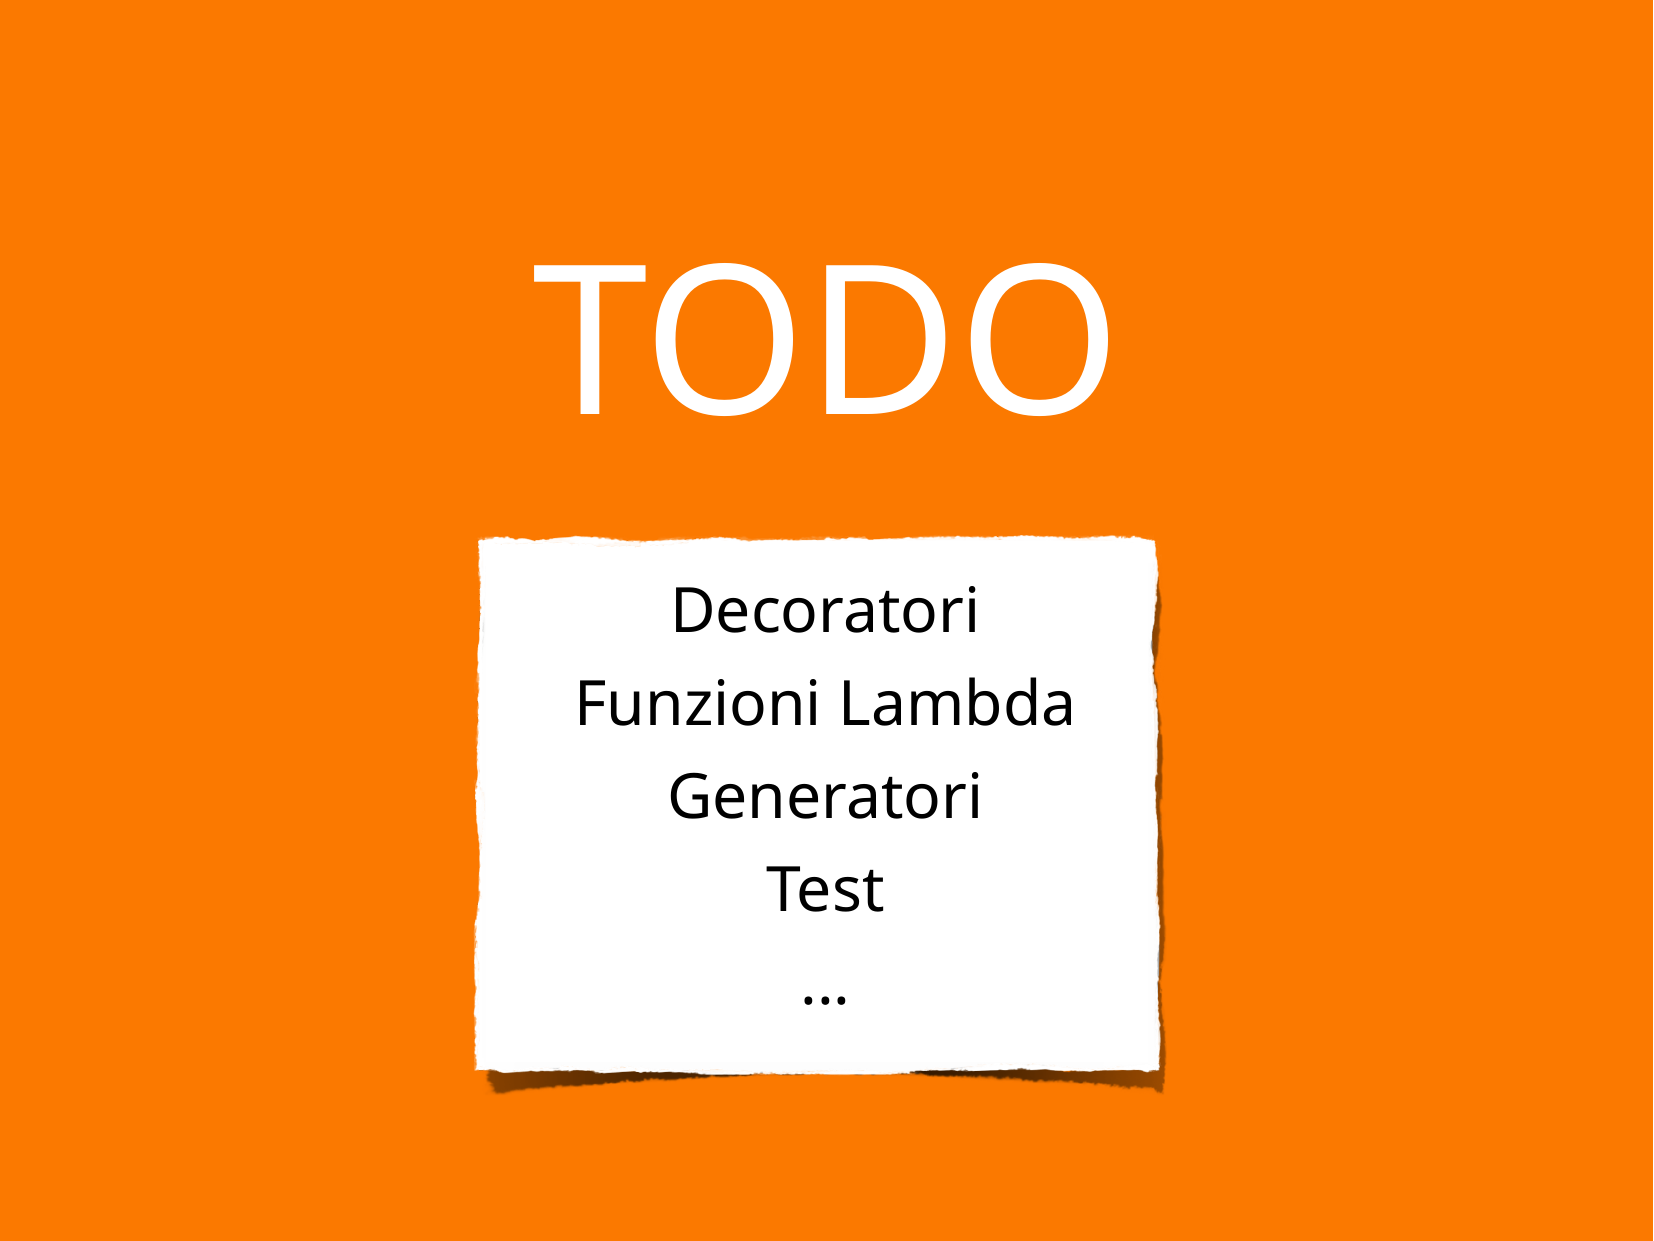

TODO
Decoratori
Funzioni Lambda
Generatori
Test
...